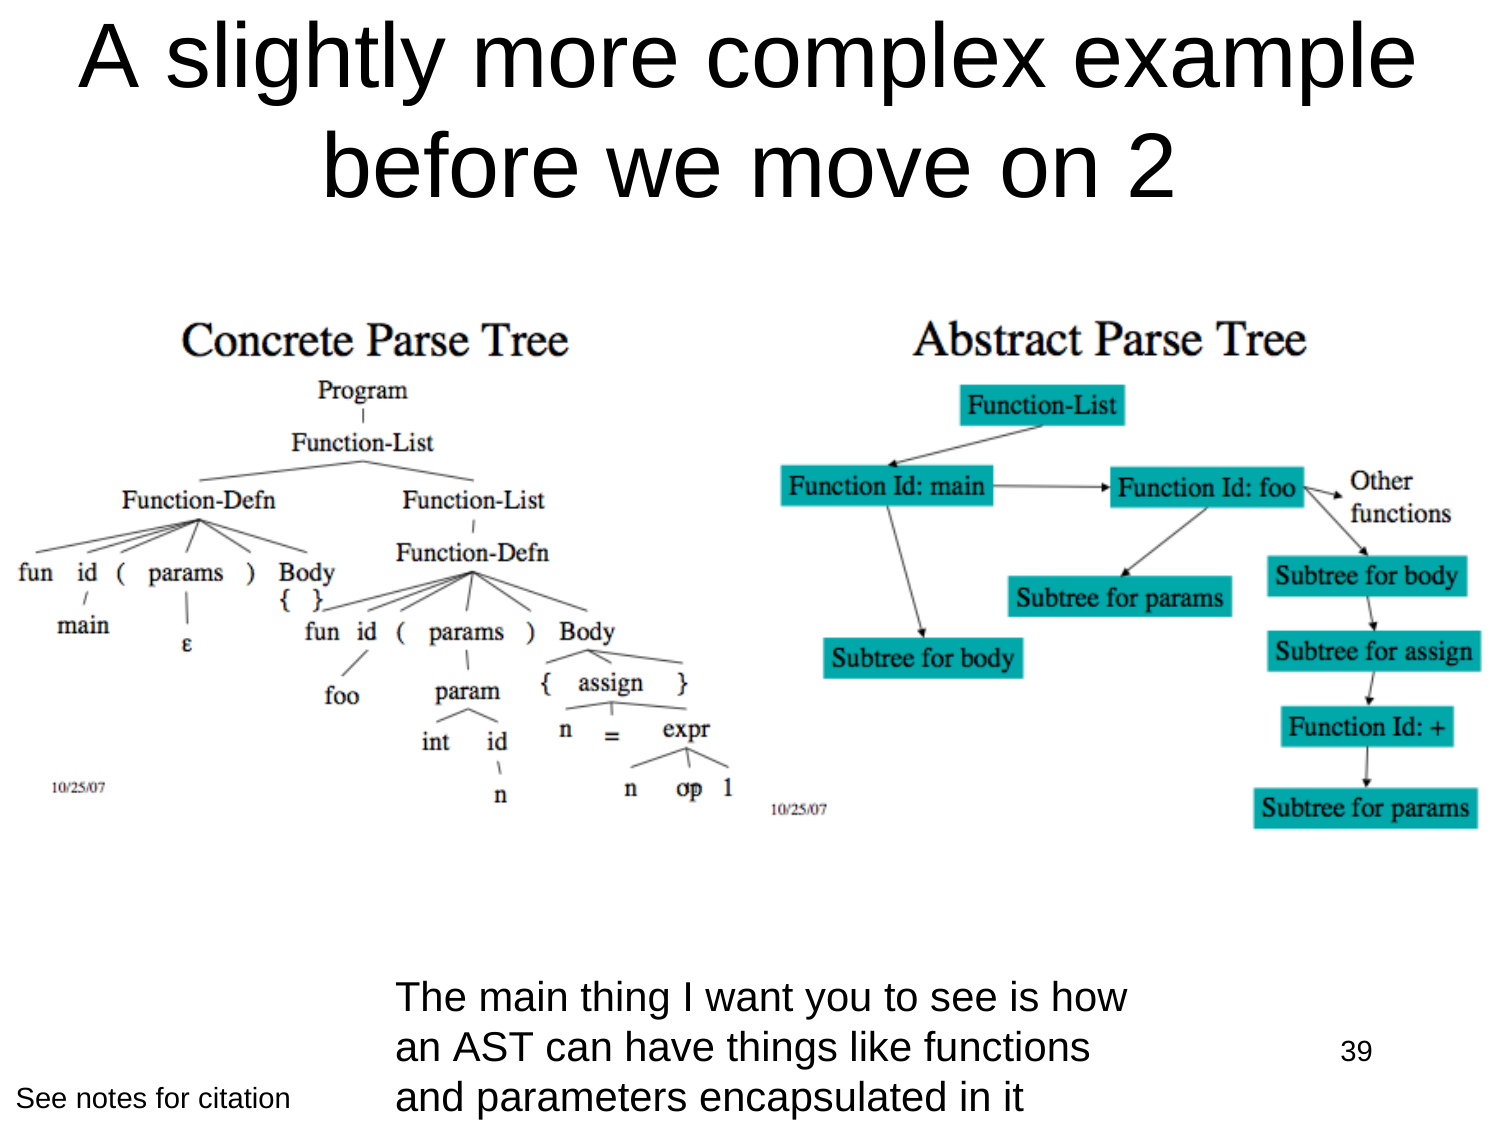

# A slightly more complex example before we move on 2
The main thing I want you to see is how
an AST can have things like functions
and parameters encapsulated in it
See notes for citation